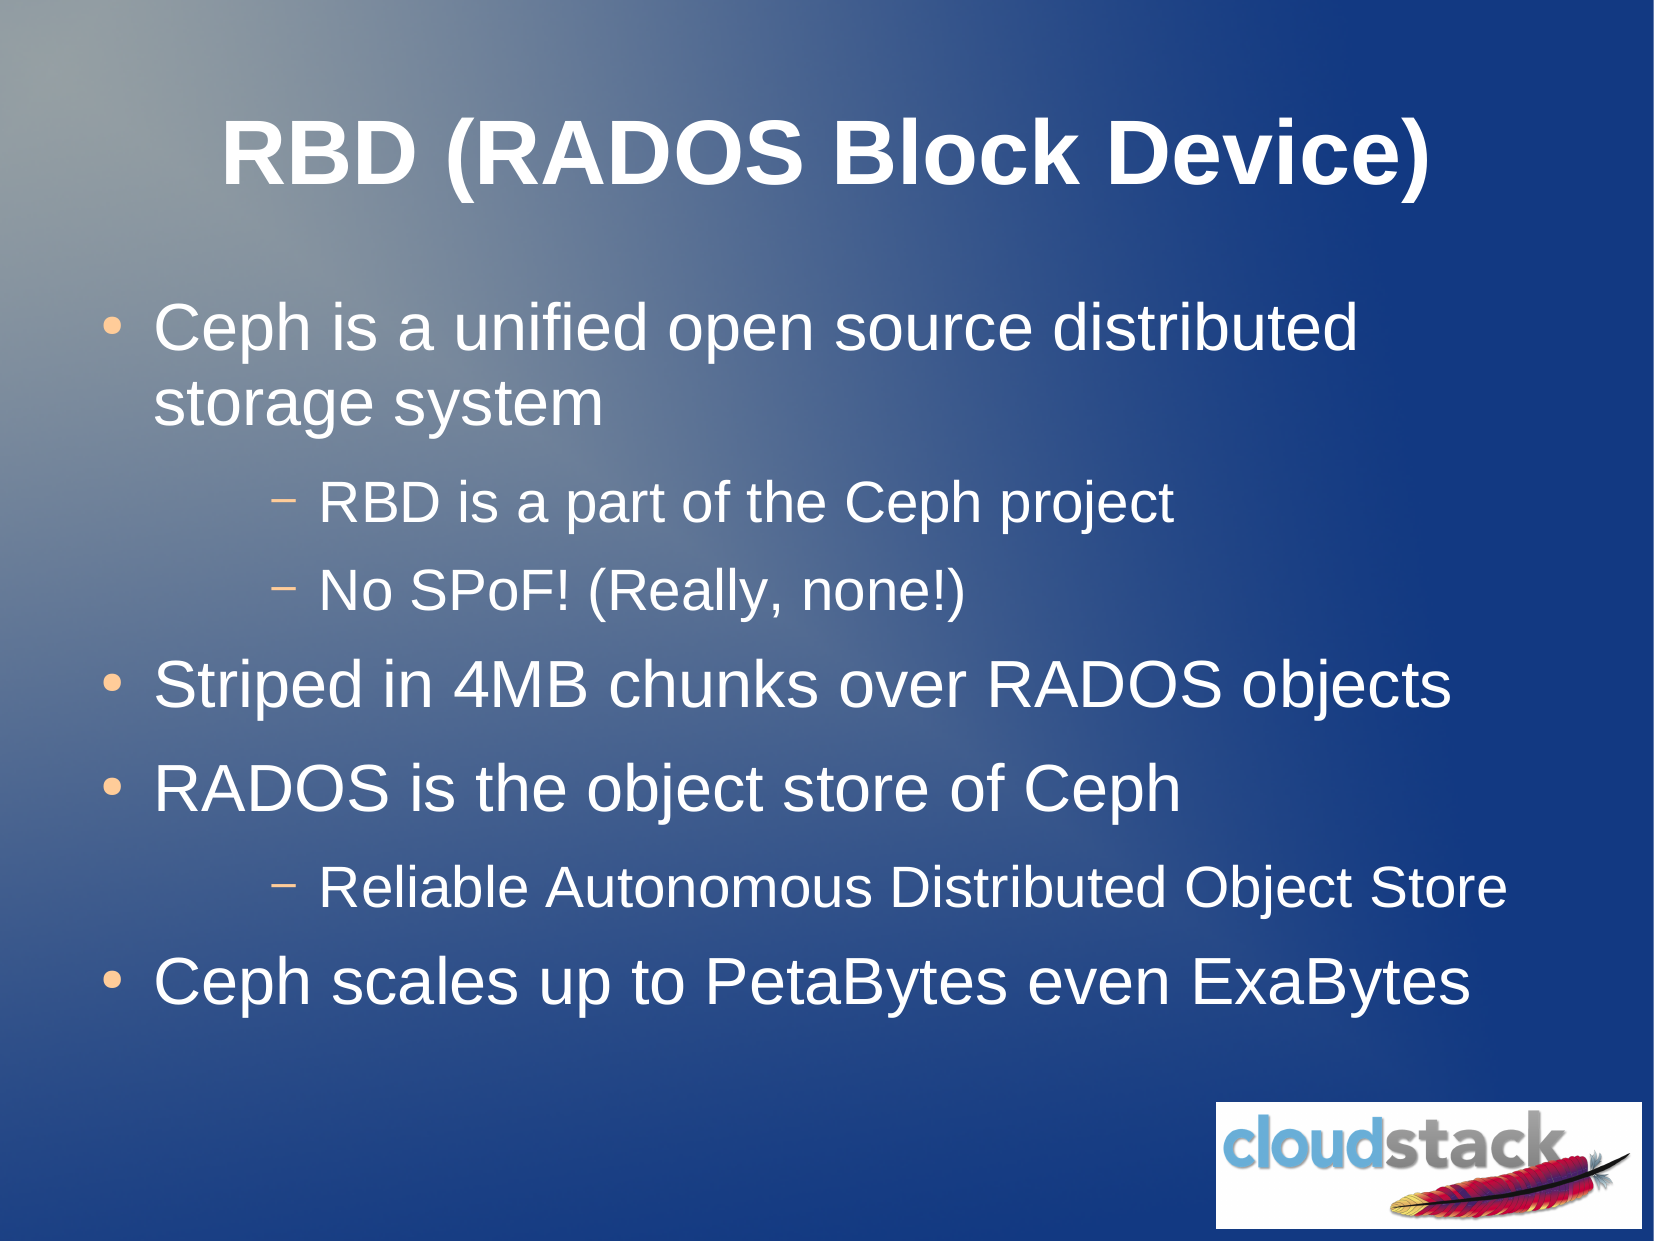

# RBD (RADOS Block Device)
Ceph is a unified open source distributed storage system
RBD is a part of the Ceph project
No SPoF! (Really, none!)
Striped in 4MB chunks over RADOS objects
RADOS is the object store of Ceph
Reliable Autonomous Distributed Object Store
Ceph scales up to PetaBytes even ExaBytes